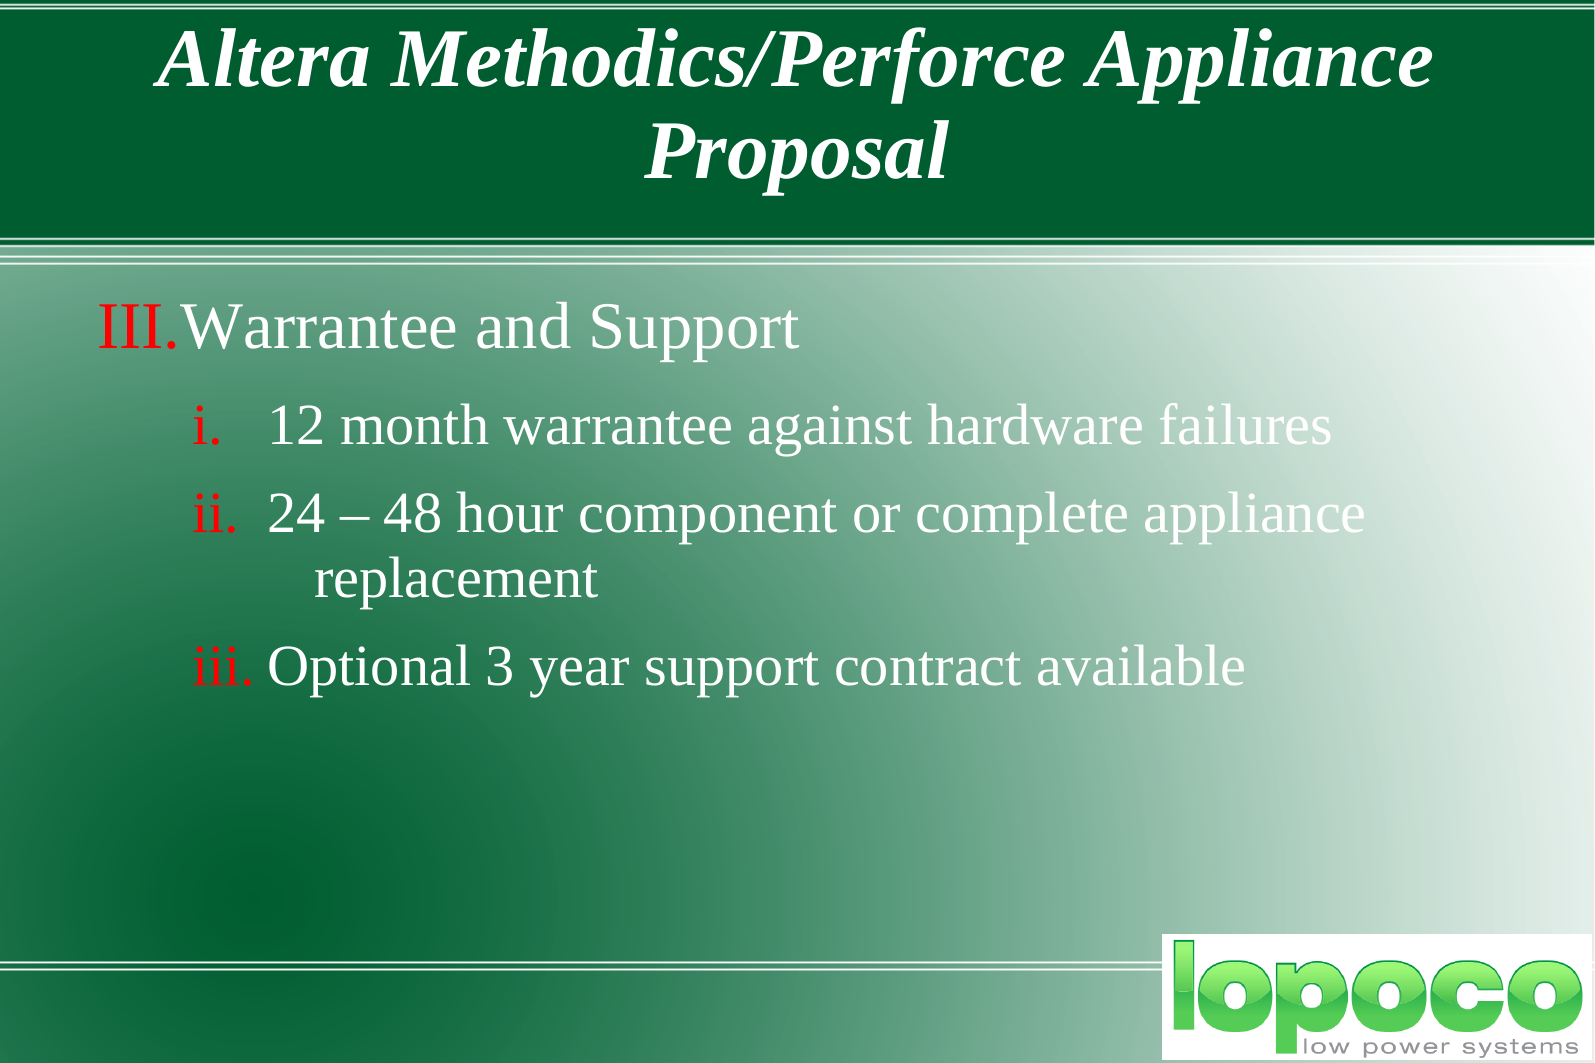

# Altera Methodics/Perforce Appliance Proposal
Warrantee and Support
12 month warrantee against hardware failures
24 – 48 hour component or complete appliance replacement
Optional 3 year support contract available